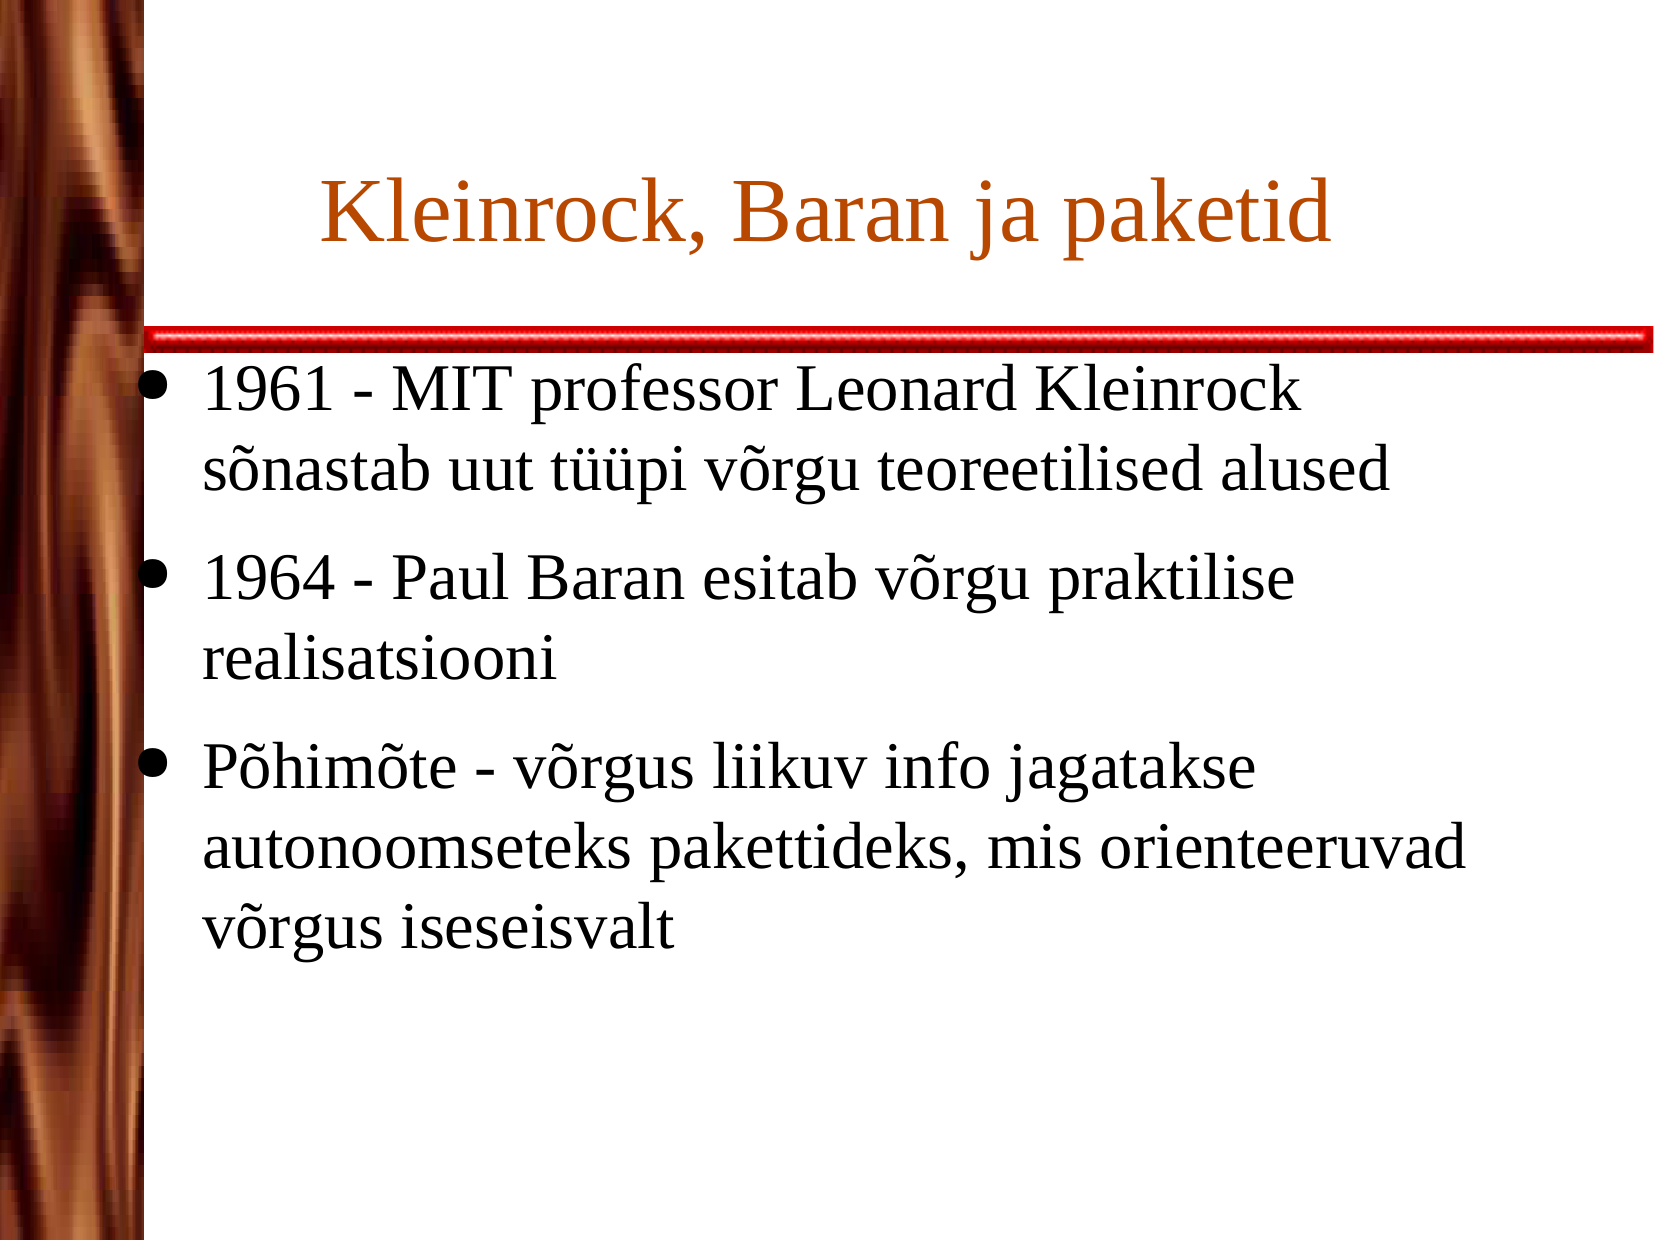

# Kleinrock, Baran ja paketid
1961 - MIT professor Leonard Kleinrock sõnastab uut tüüpi võrgu teoreetilised alused
1964 - Paul Baran esitab võrgu praktilise realisatsiooni
Põhimõte - võrgus liikuv info jagatakse autonoomseteks pakettideks, mis orienteeruvad võrgus iseseisvalt